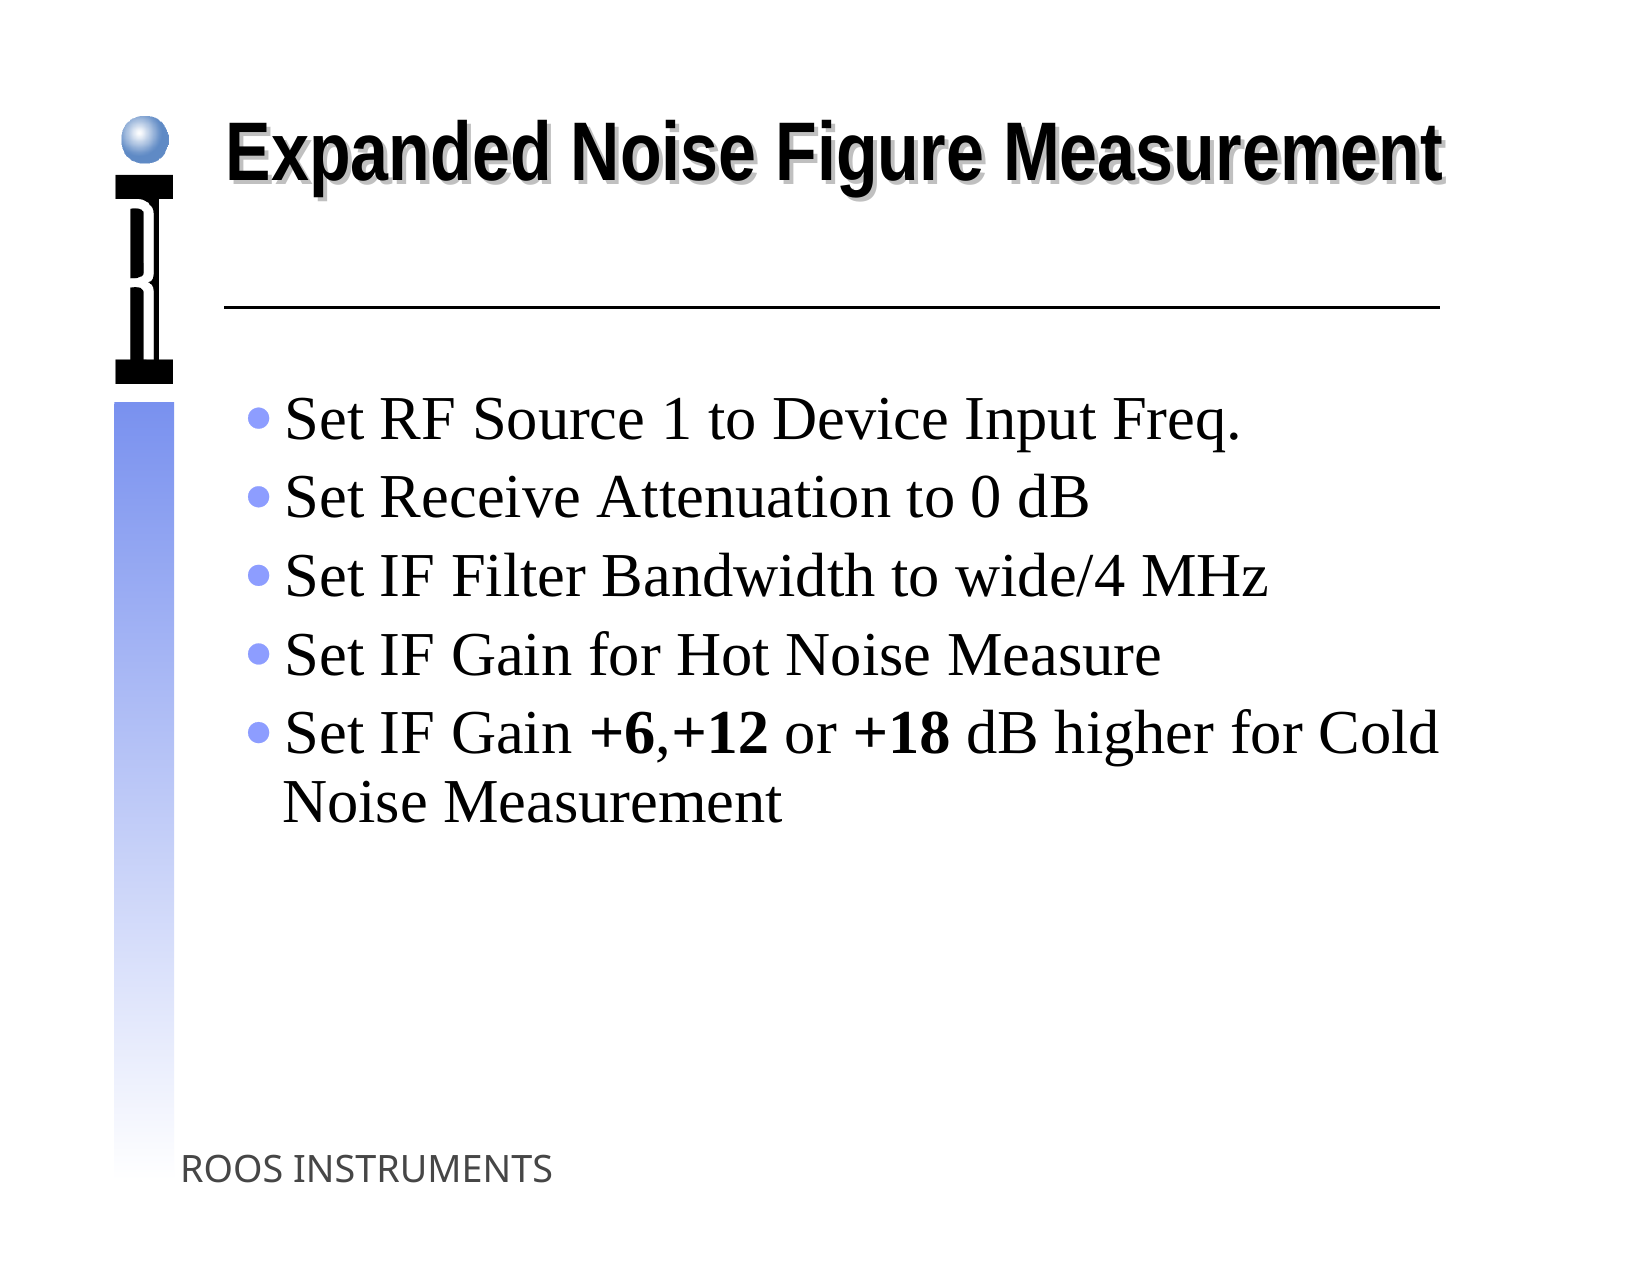

Expanded Noise Figure Measurement
Set RF Source 1 to Device Input Freq.
Set Receive Attenuation to 0 dB
Set IF Filter Bandwidth to wide/4 MHz
Set IF Gain for Hot Noise Measure
Set IF Gain +6,+12 or +18 dB higher for Cold Noise Measurement